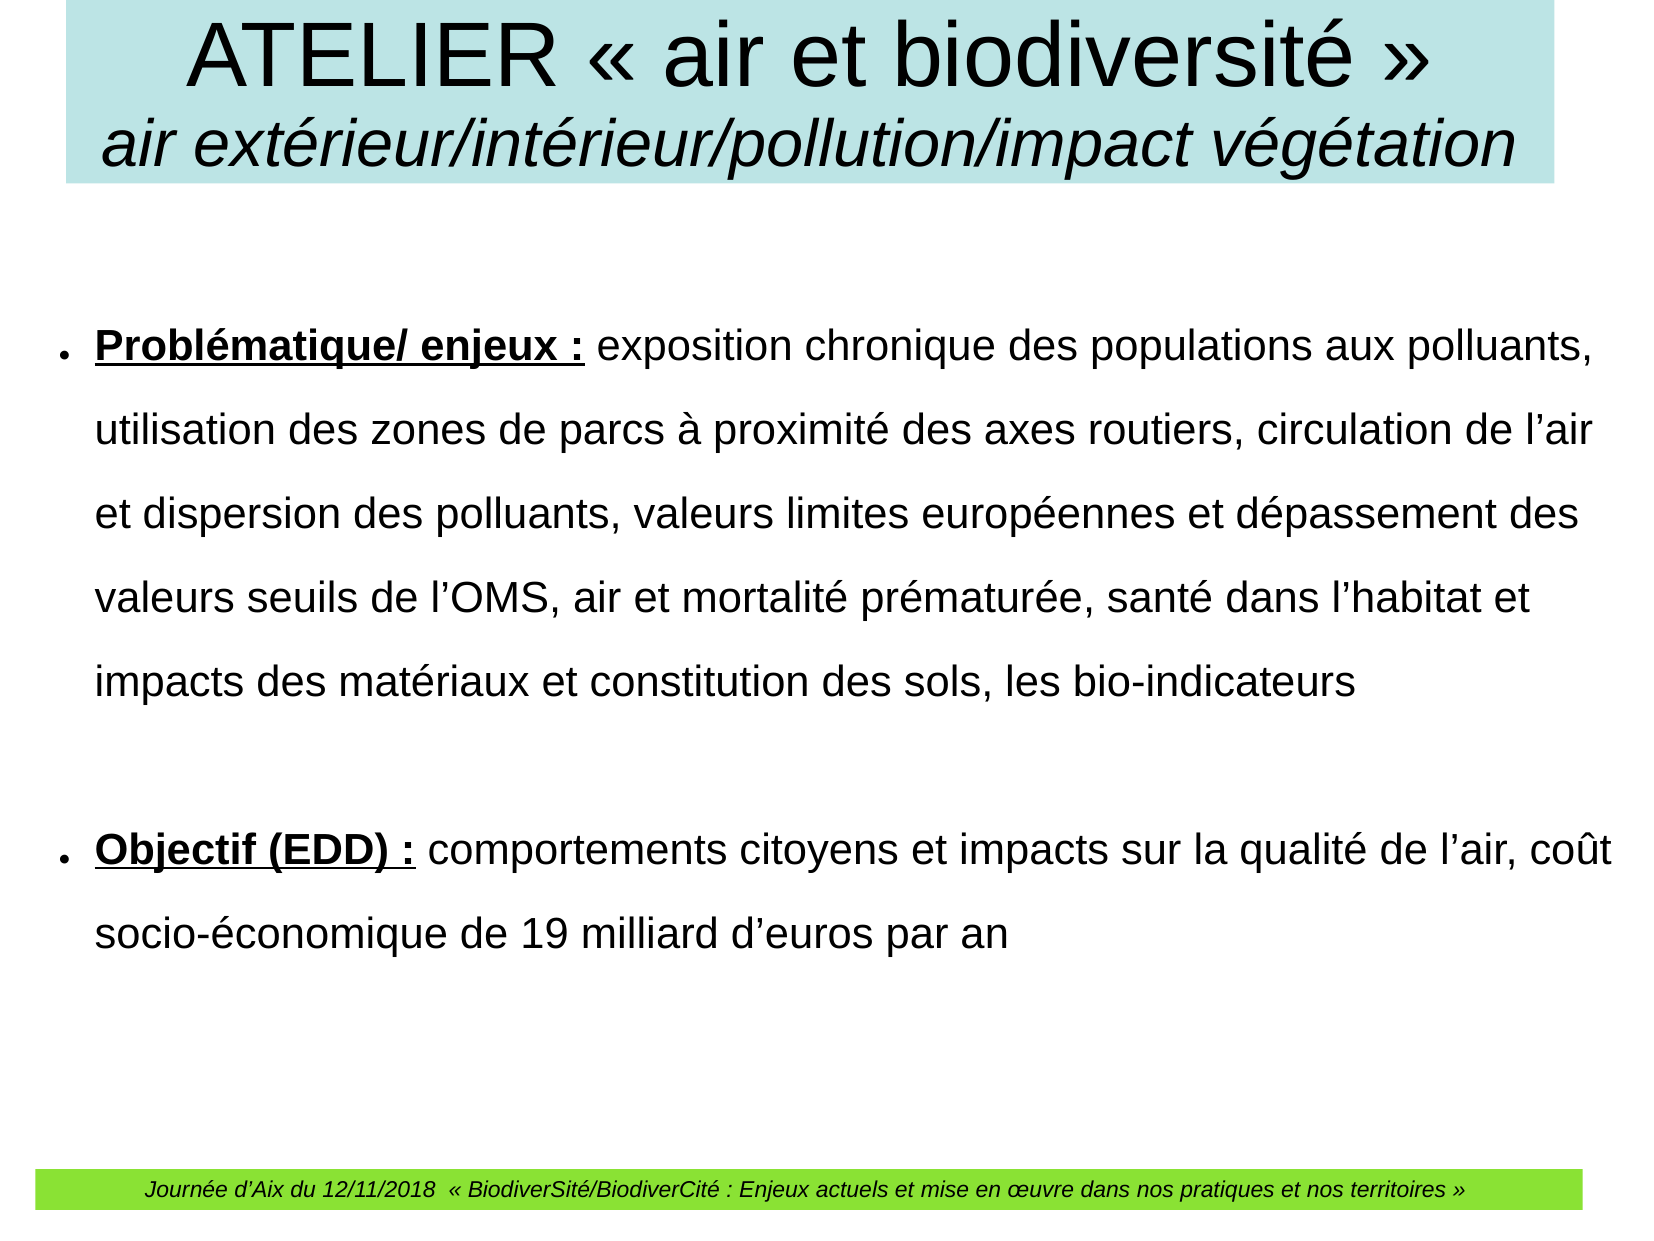

# ATELIER « air et biodiversité » air extérieur/intérieur/pollution/impact végétation
Problématique/ enjeux : exposition chronique des populations aux polluants, utilisation des zones de parcs à proximité des axes routiers, circulation de l’air et dispersion des polluants, valeurs limites européennes et dépassement des valeurs seuils de l’OMS, air et mortalité prématurée, santé dans l’habitat et impacts des matériaux et constitution des sols, les bio-indicateurs
Objectif (EDD) : comportements citoyens et impacts sur la qualité de l’air, coût socio-économique de 19 milliard d’euros par an
Journée d’Aix du 12/11/2018 « BiodiverSité/BiodiverCité : Enjeux actuels et mise en œuvre dans nos pratiques et nos territoires »